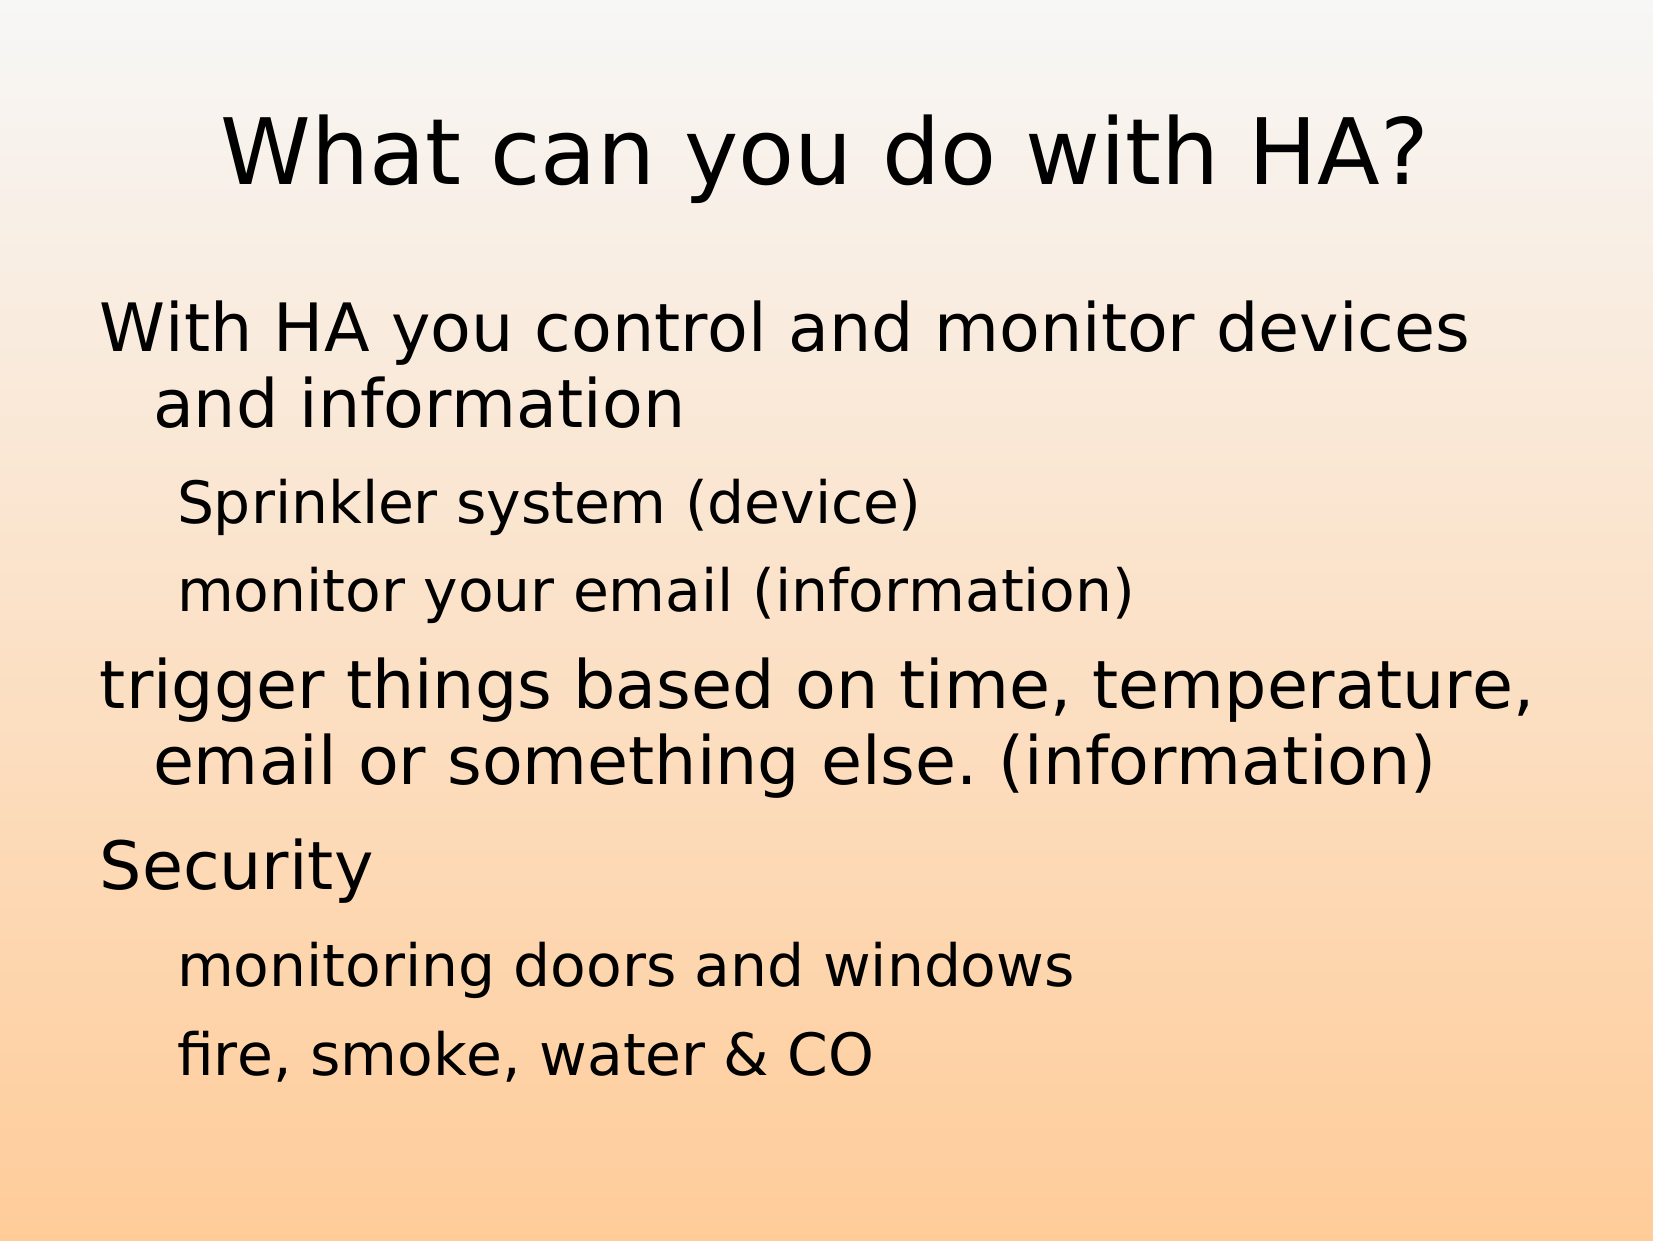

# What can you do with HA?
With HA you control and monitor devices and information
Sprinkler system (device)
monitor your email (information)
trigger things based on time, temperature, email or something else. (information)
Security
monitoring doors and windows
fire, smoke, water & CO